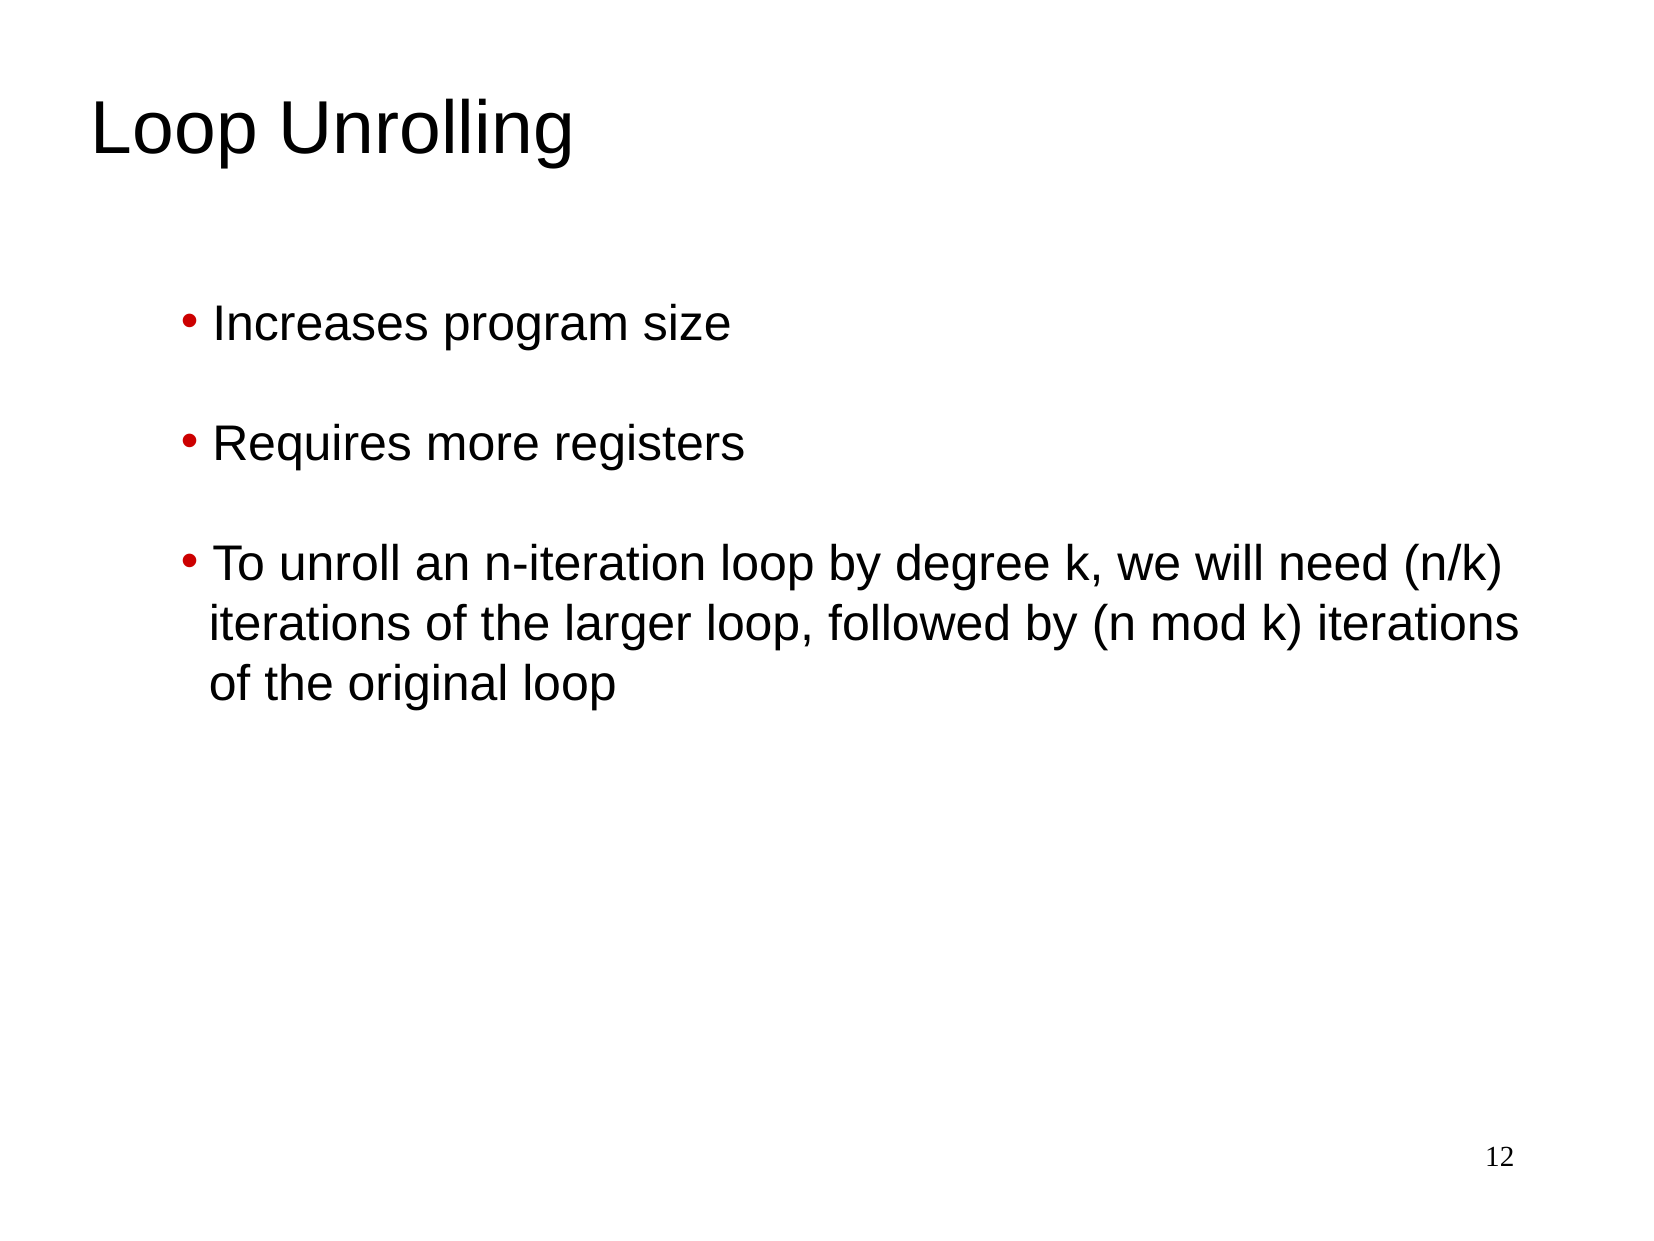

Loop Unrolling
 Increases program size
 Requires more registers
 To unroll an n-iteration loop by degree k, we will need (n/k)
 iterations of the larger loop, followed by (n mod k) iterations
 of the original loop